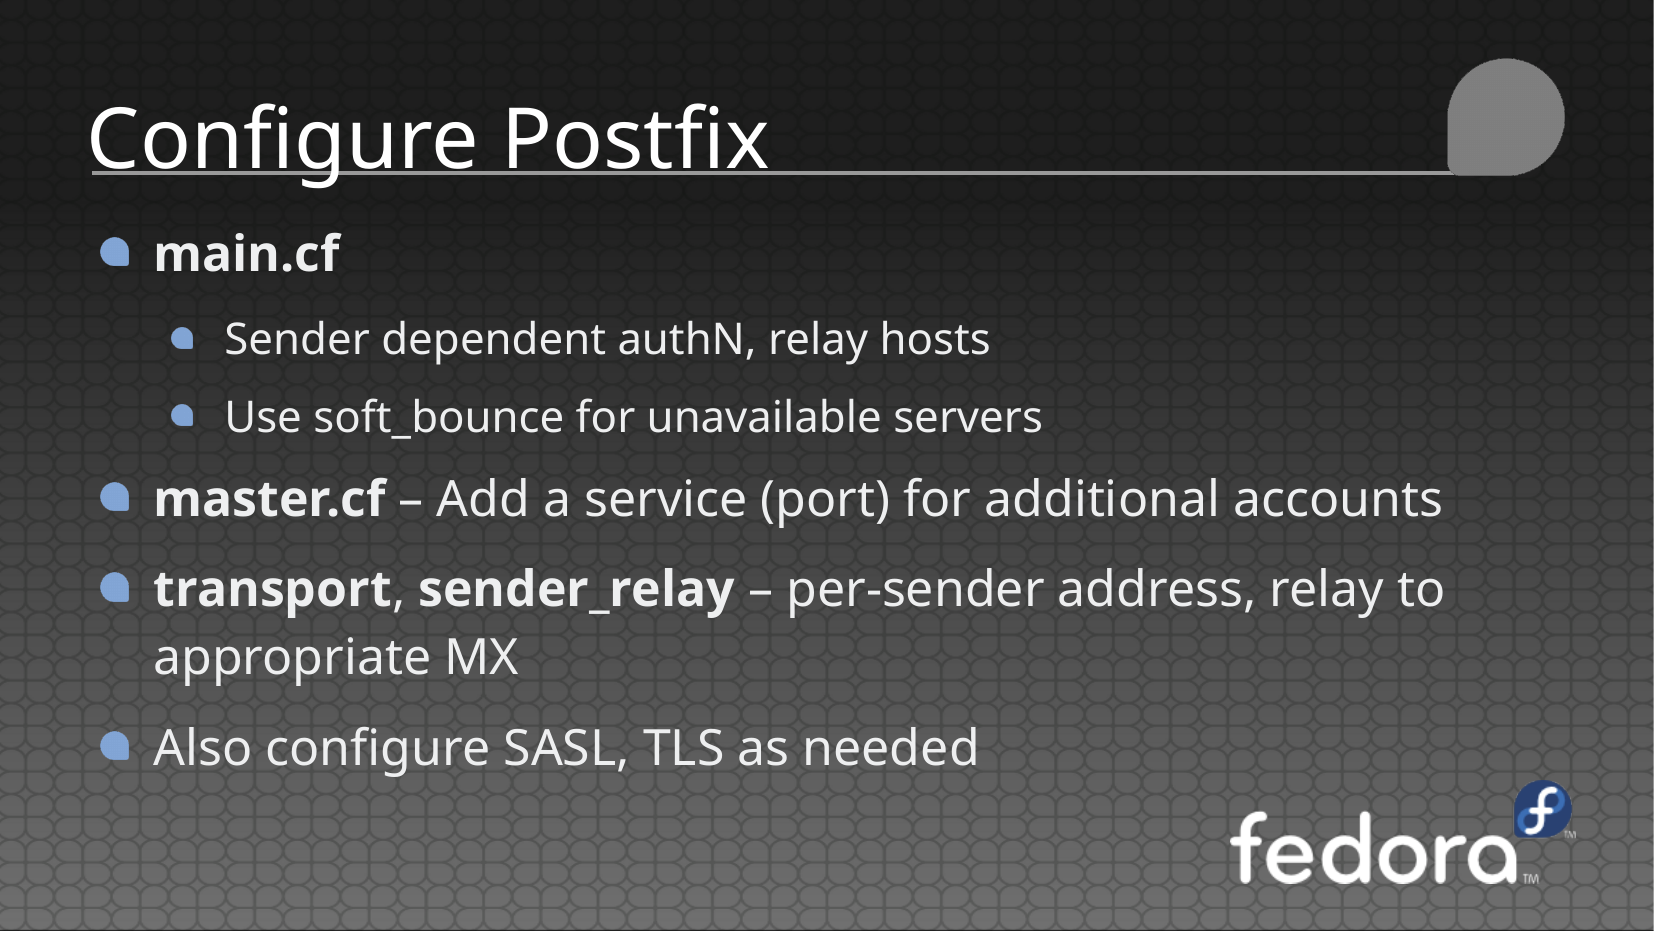

# Configure Postfix
main.cf
Sender dependent authN, relay hosts
Use soft_bounce for unavailable servers
master.cf – Add a service (port) for additional accounts
transport, sender_relay – per-sender address, relay to appropriate MX
Also configure SASL, TLS as needed